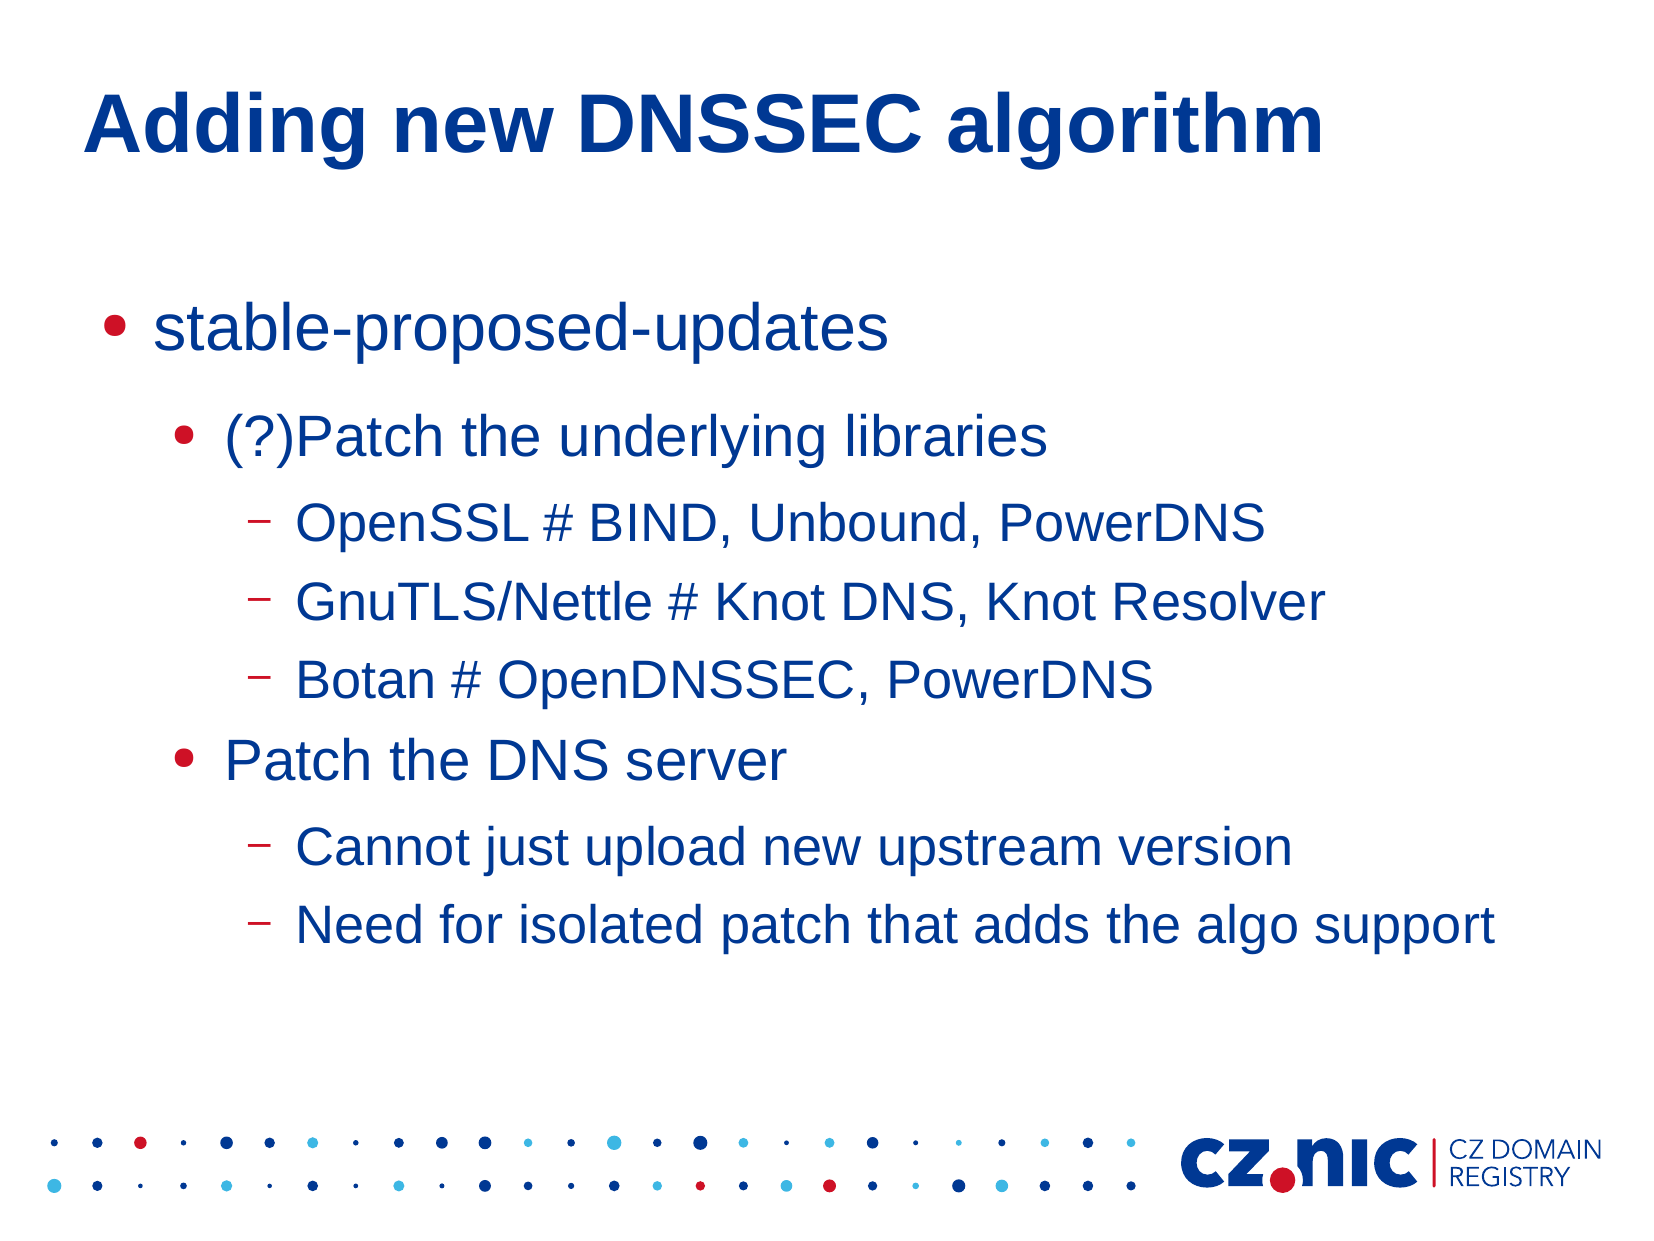

# Adding new DNSSEC algorithm
stable-proposed-updates
(?)Patch the underlying libraries
OpenSSL # BIND, Unbound, PowerDNS
GnuTLS/Nettle # Knot DNS, Knot Resolver
Botan # OpenDNSSEC, PowerDNS
Patch the DNS server
Cannot just upload new upstream version
Need for isolated patch that adds the algo support